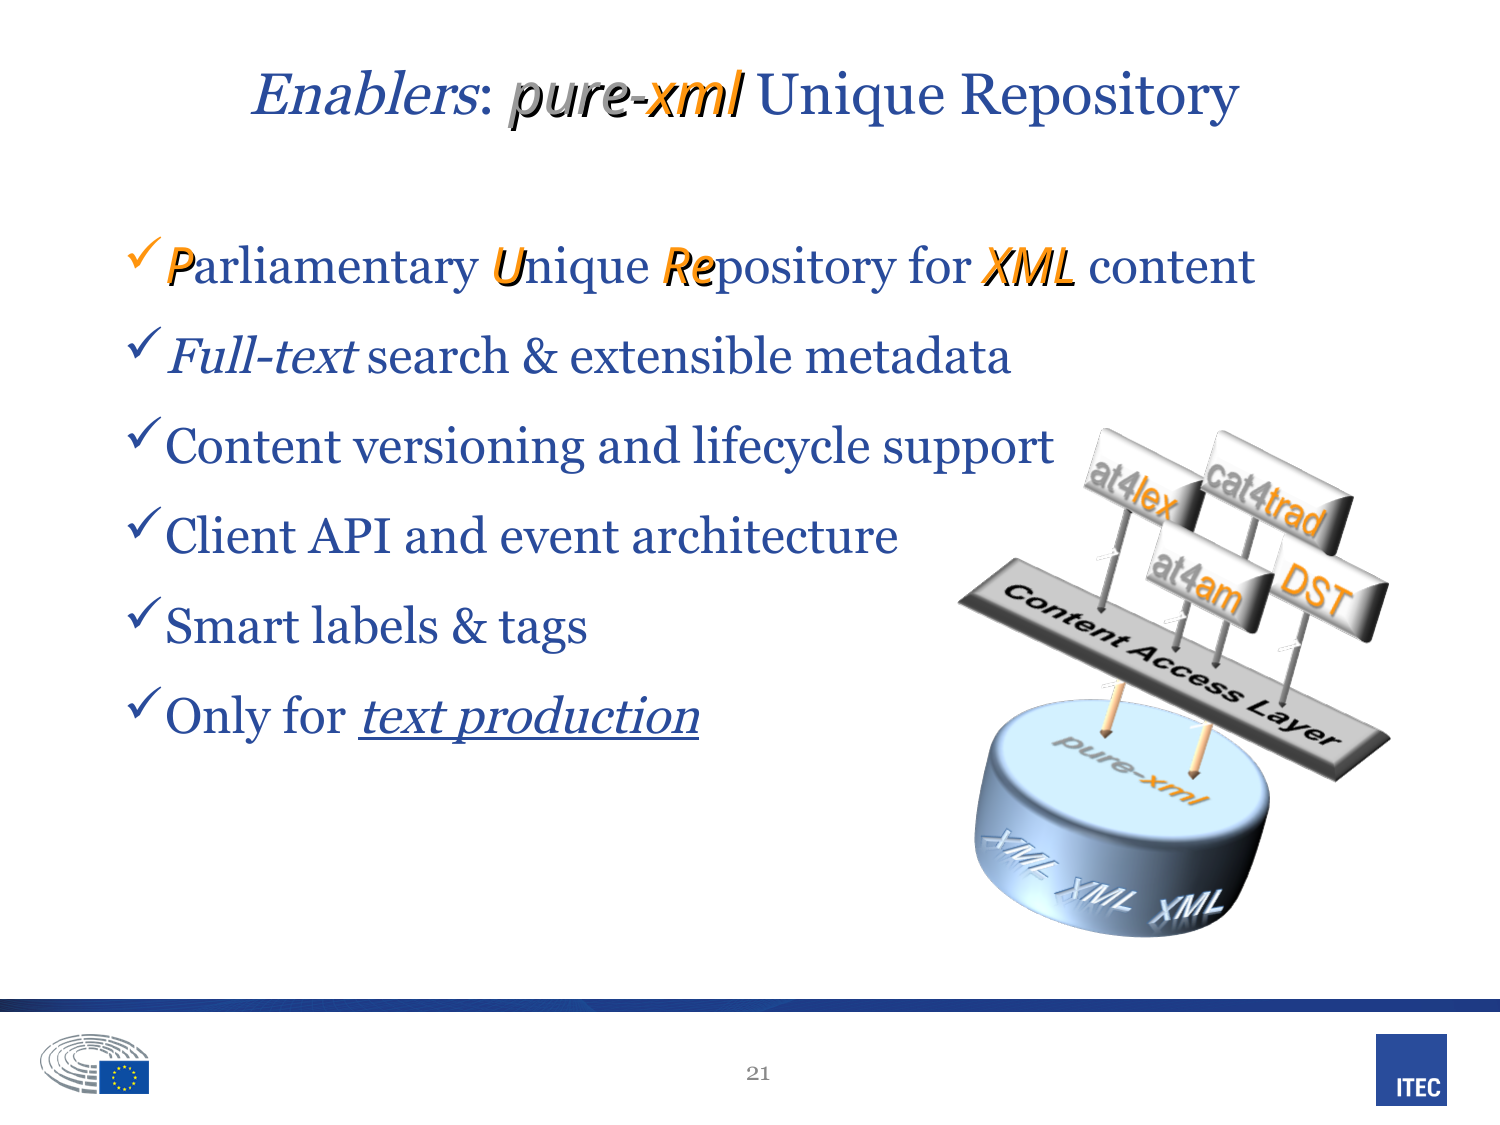

Enablers: pure-xml Unique Repository
Parliamentary Unique Repository for XML content
Full-text search & extensible metadata
Content versioning and lifecycle support
Client API and event architecture
Smart labels & tags
Only for text production